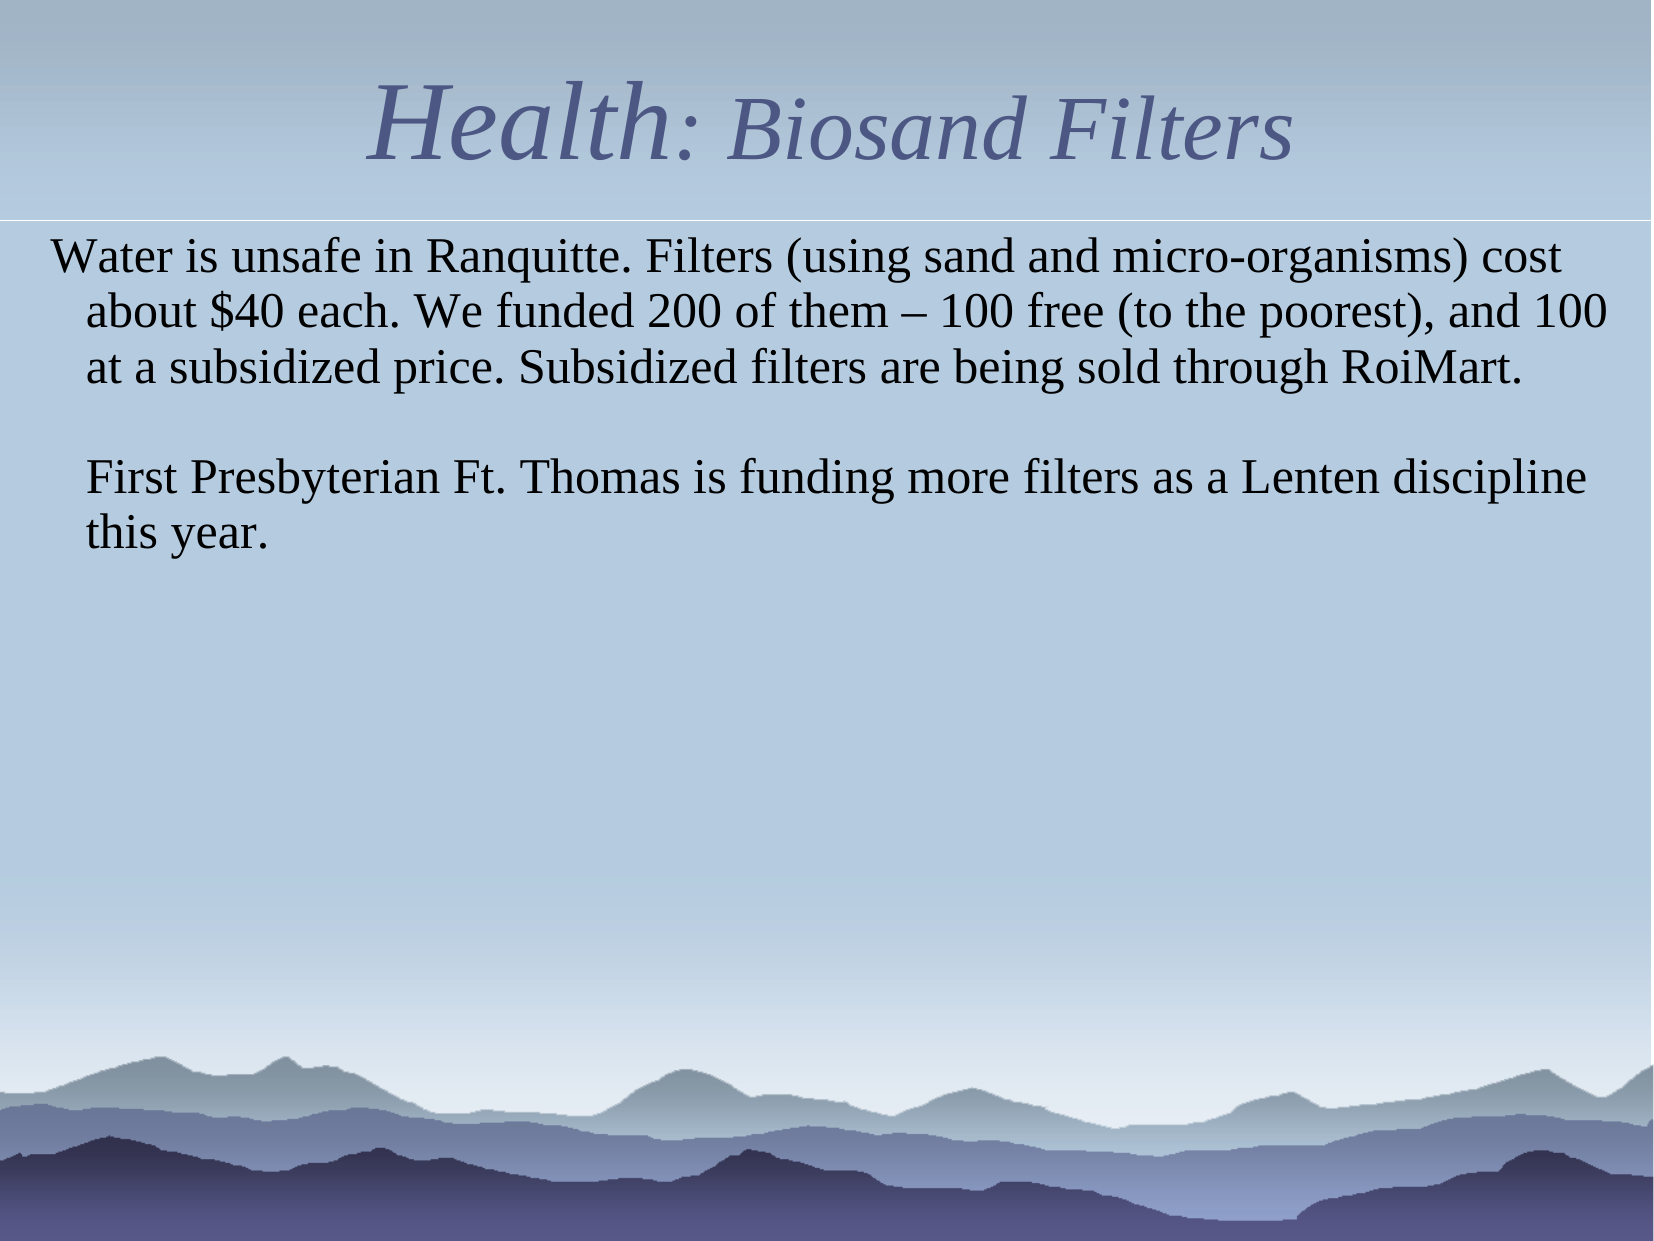

# Health: Biosand Filters
Water is unsafe in Ranquitte. Filters (using sand and micro-organisms) cost about $40 each. We funded 200 of them – 100 free (to the poorest), and 100 at a subsidized price. Subsidized filters are being sold through RoiMart.
First Presbyterian Ft. Thomas is funding more filters as a Lenten discipline this year.